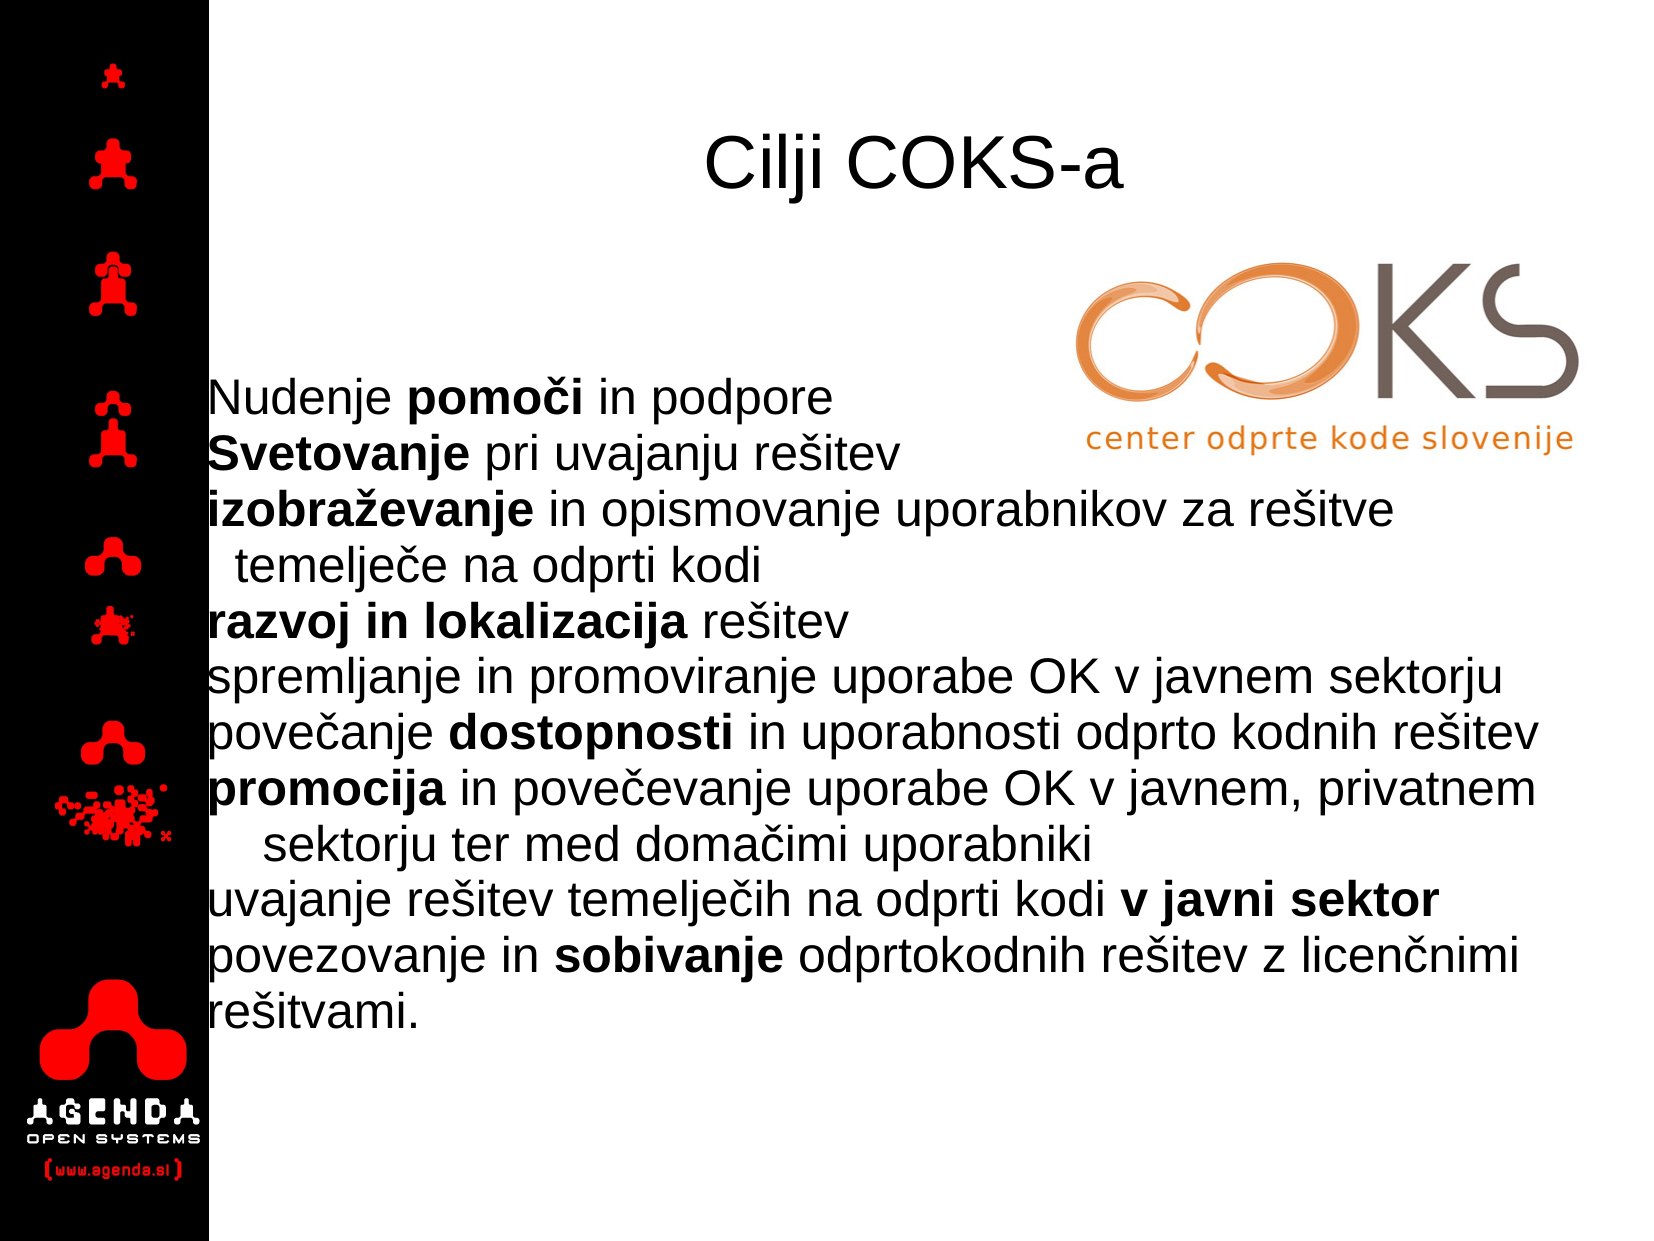

# Cilji COKS-a
Nudenje pomoči in podpore
Svetovanje pri uvajanju rešitev
izobraževanje in opismovanje uporabnikov za rešitve temelječe na odprti kodi
razvoj in lokalizacija rešitev
spremljanje in promoviranje uporabe OK v javnem sektorju
povečanje dostopnosti in uporabnosti odprto kodnih rešitev
promocija in povečevanje uporabe OK v javnem, privatnem sektorju ter med domačimi uporabniki
uvajanje rešitev temelječih na odprti kodi v javni sektor
povezovanje in sobivanje odprtokodnih rešitev z licenčnimi rešitvami.